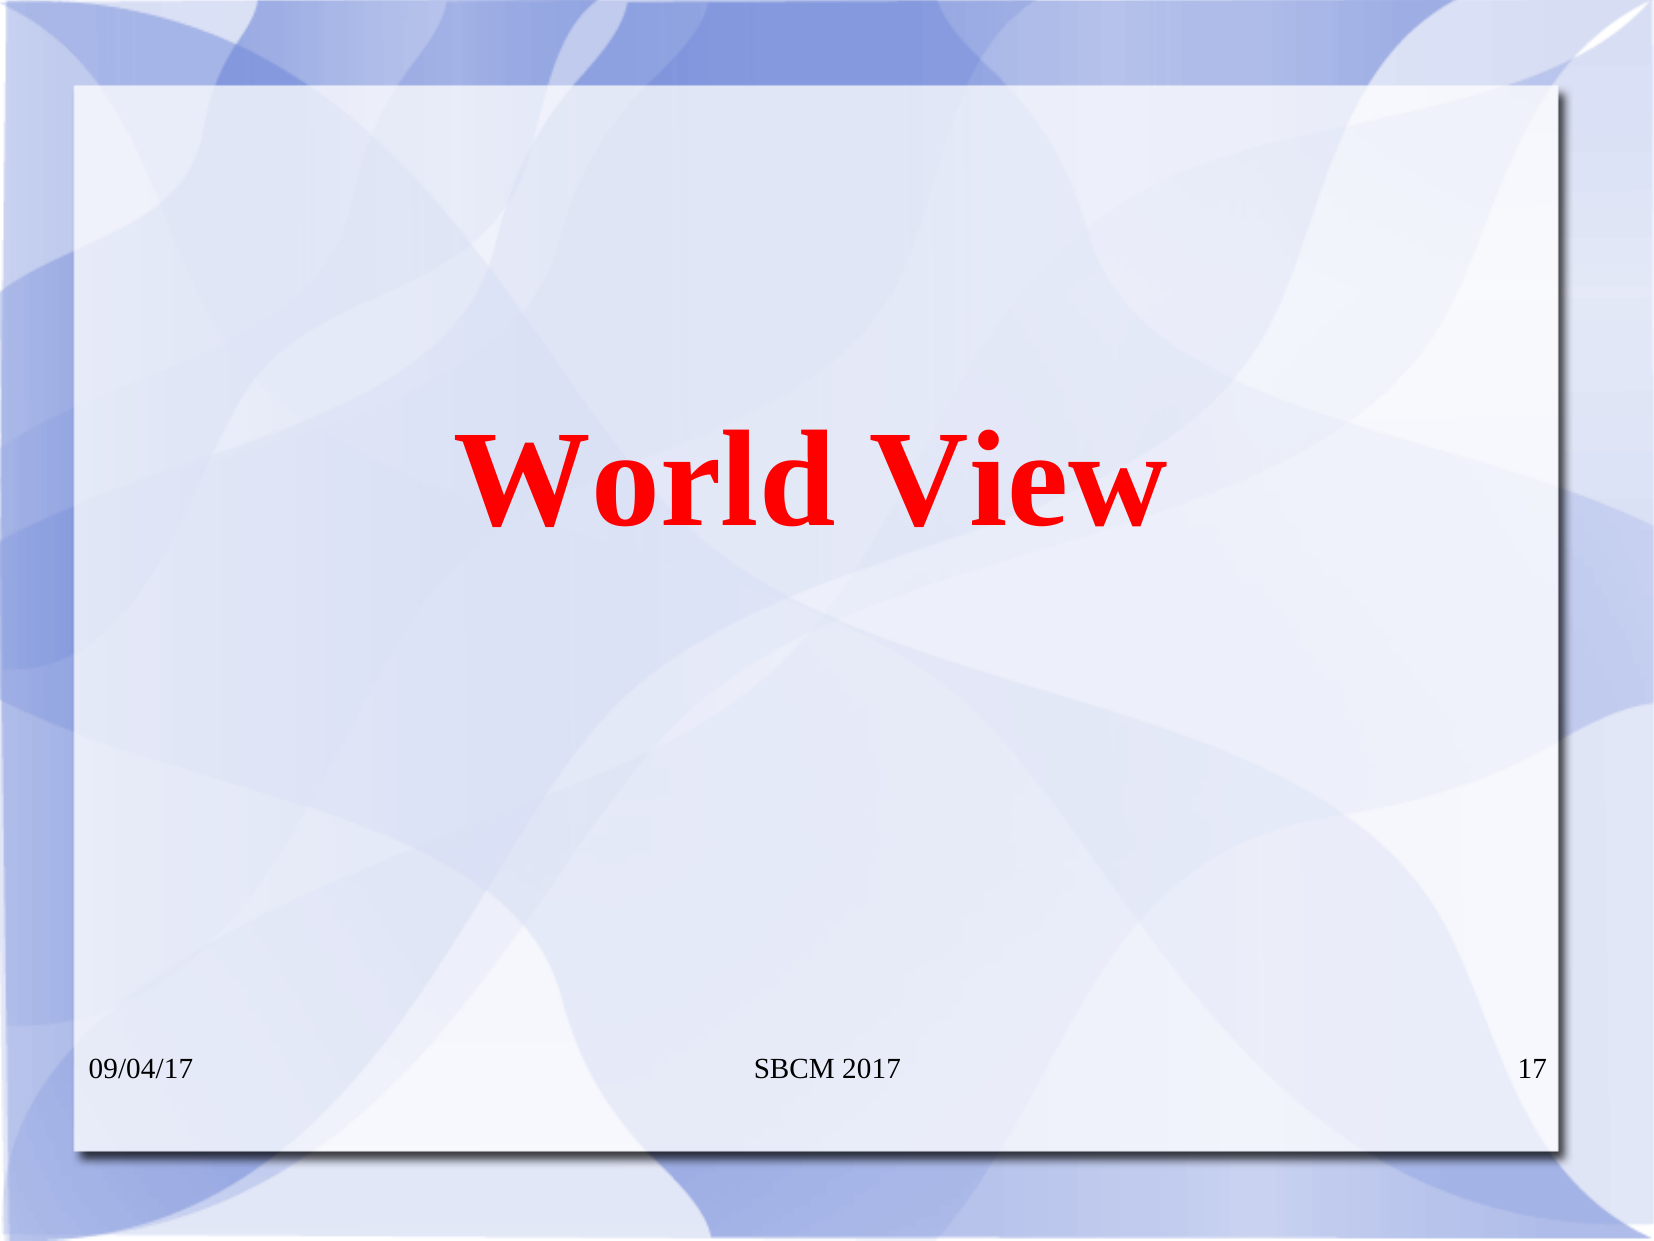

# World View
09/04/17
SBCM 2017
17